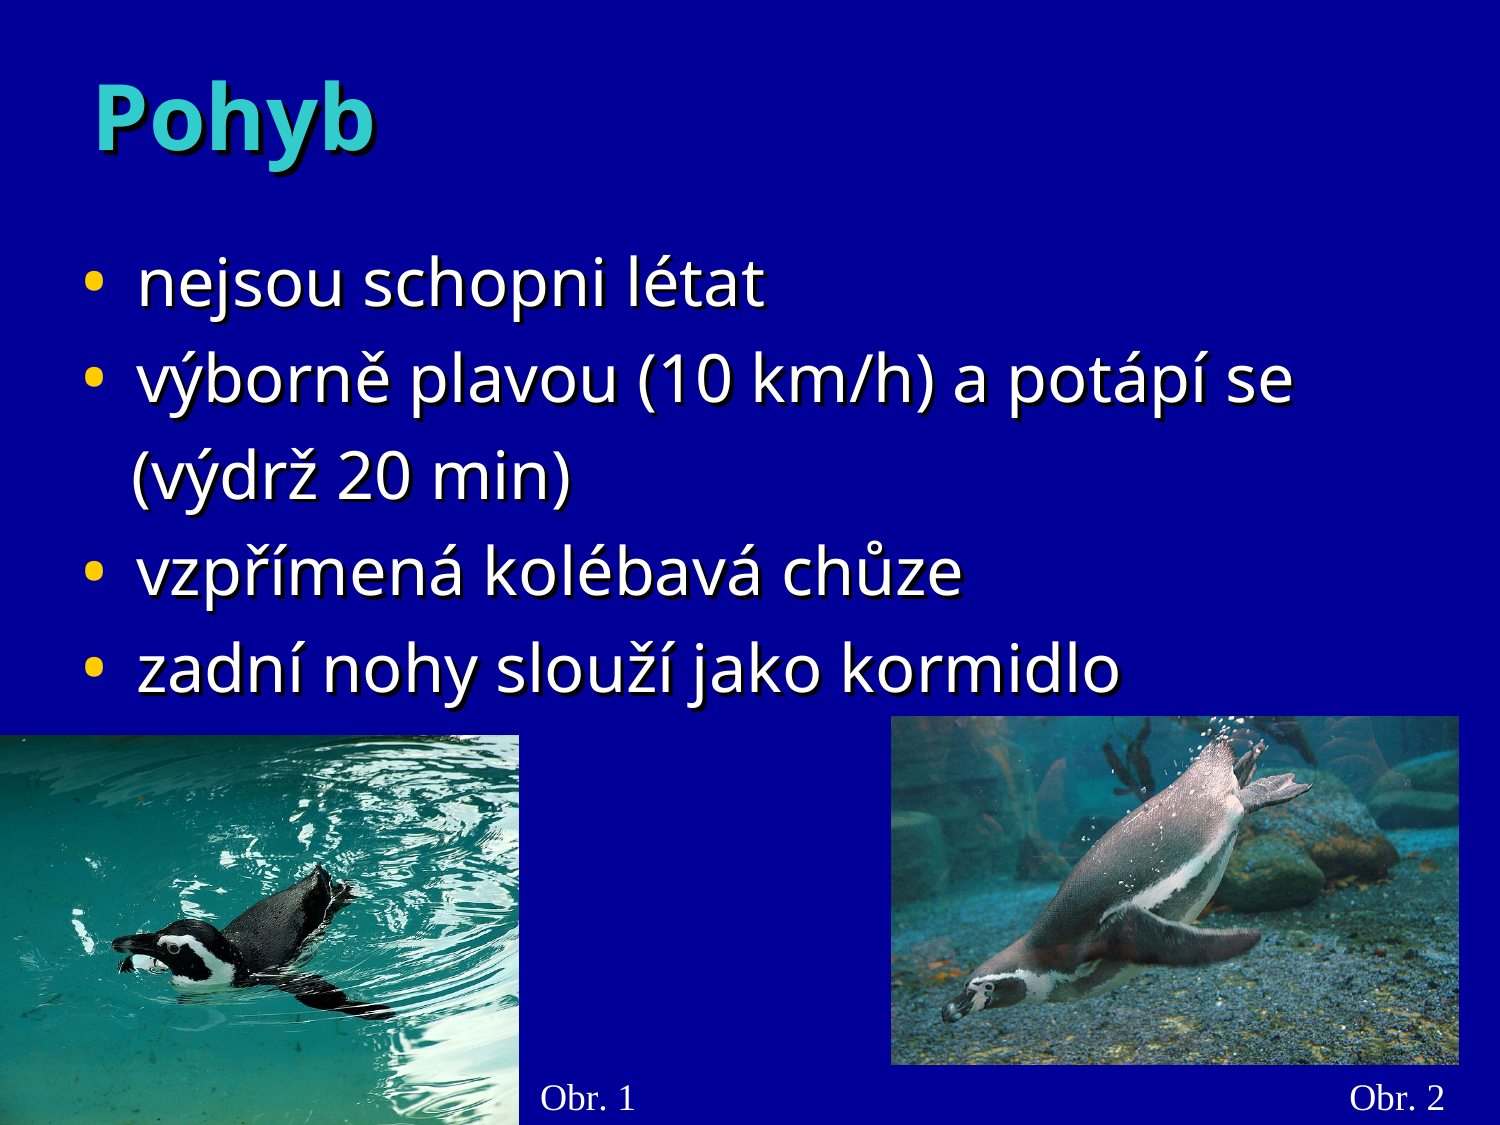

# Pohyb
nejsou schopni létat
výborně plavou (10 km/h) a potápí se
 (výdrž 20 min)
vzpřímená kolébavá chůze
zadní nohy slouží jako kormidlo
Obr. 1
Obr. 2